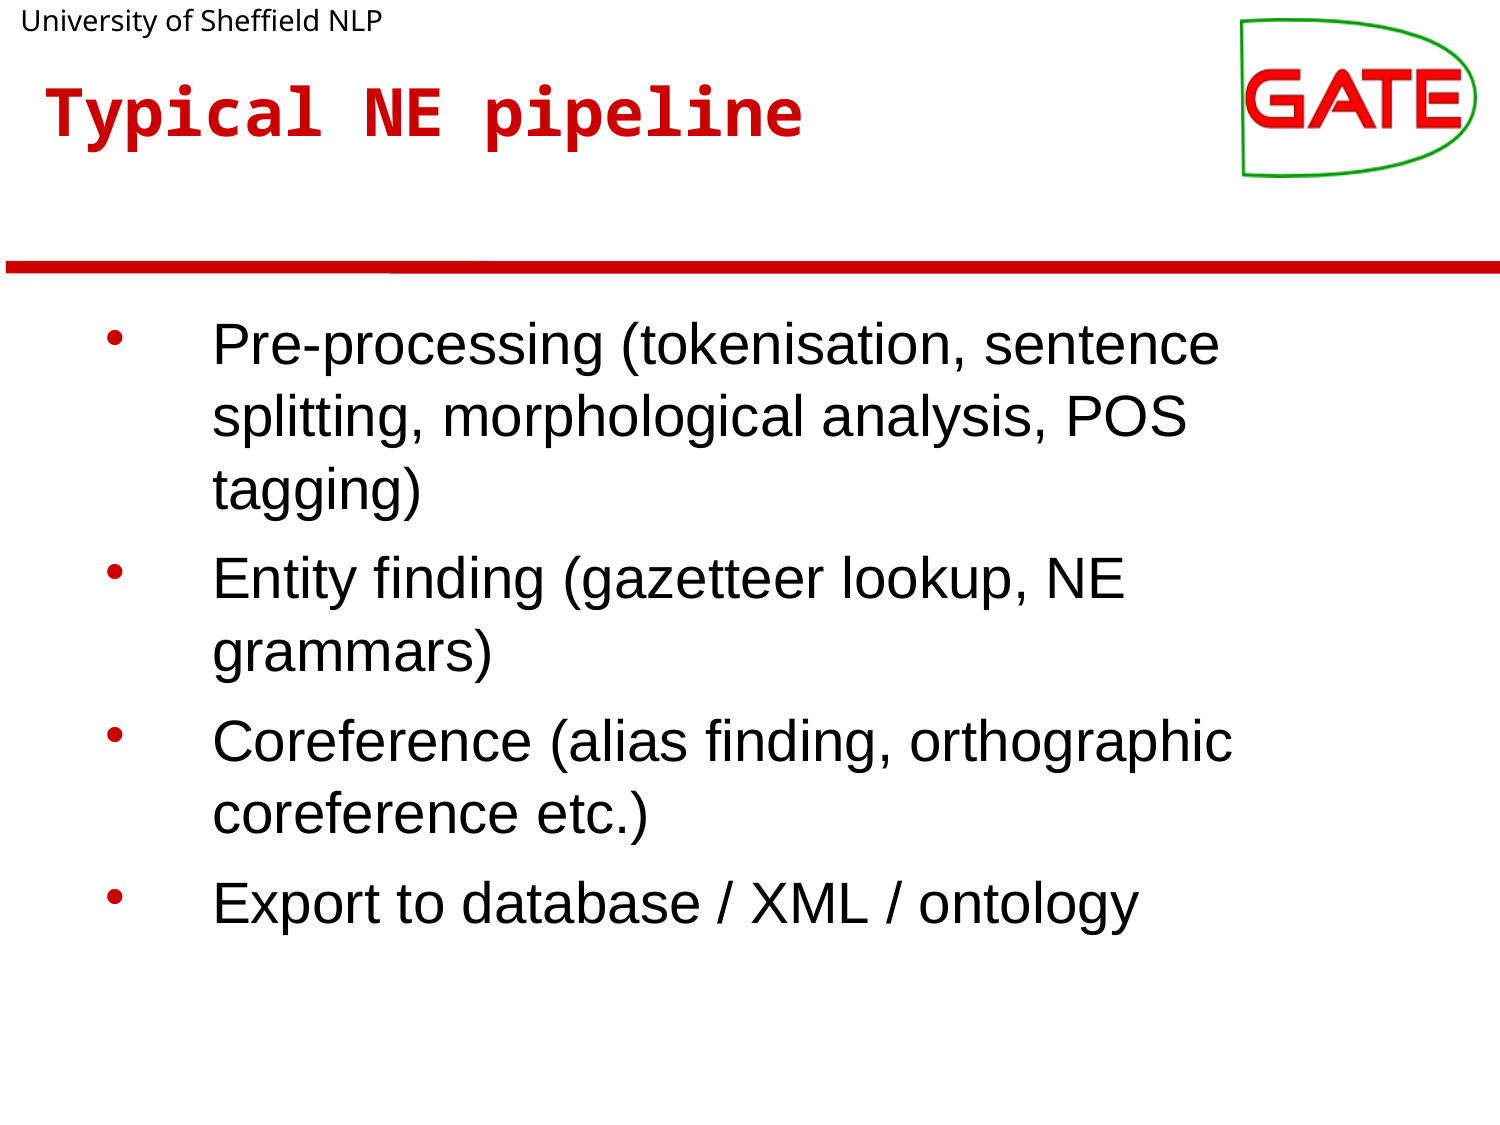

Typical NE pipeline
Pre-processing (tokenisation, sentence splitting, morphological analysis, POS tagging)
Entity finding (gazetteer lookup, NE grammars)
Coreference (alias finding, orthographic coreference etc.)
Export to database / XML / ontology